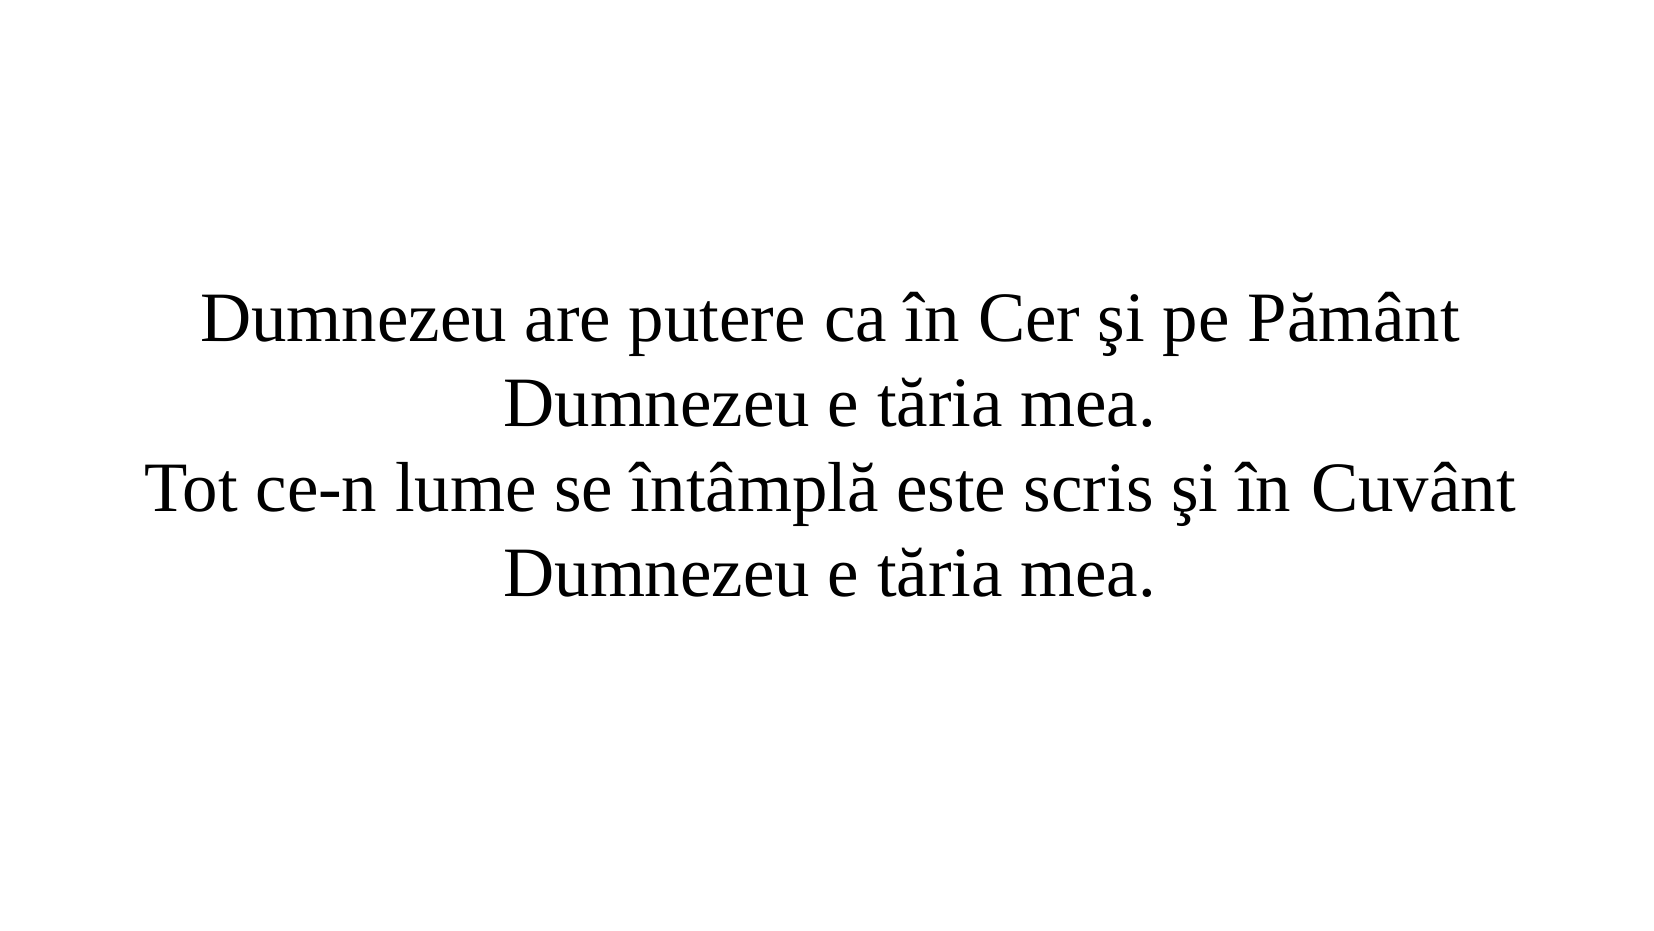

# Dumnezeu are putere ca în Cer şi pe Pământ
Dumnezeu e tăria mea.
Tot ce-n lume se întâmplă este scris şi în Cuvânt
Dumnezeu e tăria mea.